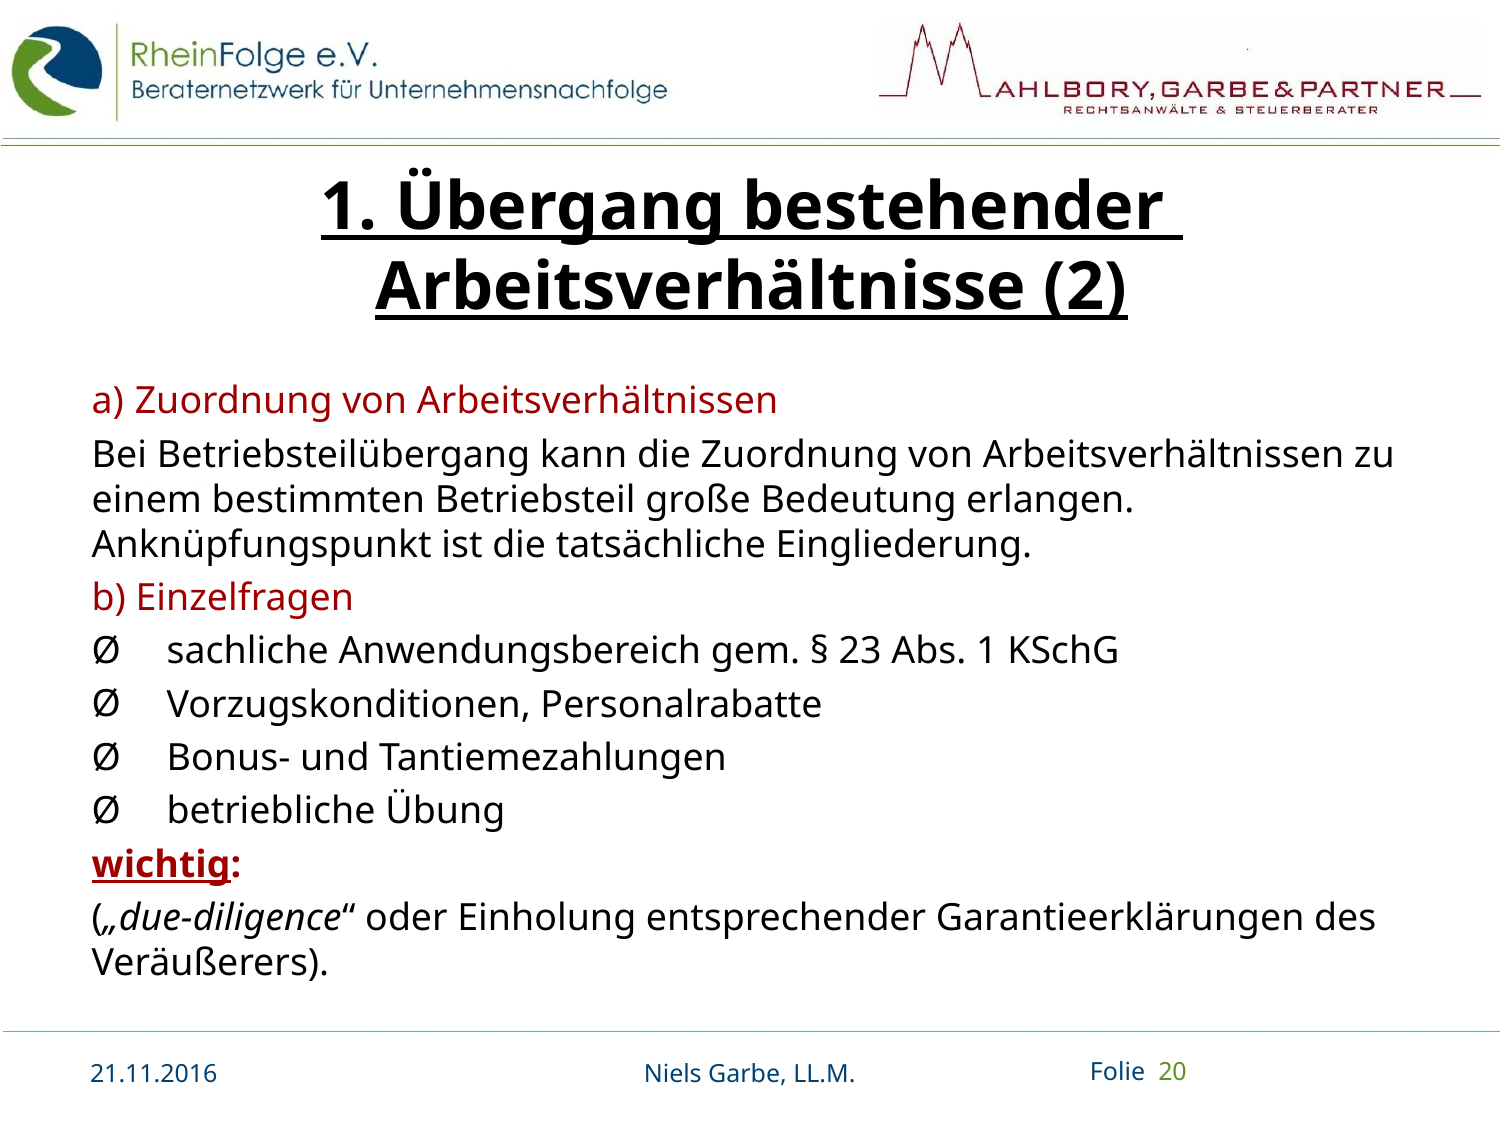

# 1. Übergang bestehender Arbeitsverhältnisse (2)
a) Zuordnung von Arbeitsverhältnissen
Bei Betriebsteilübergang kann die Zuordnung von Arbeitsverhältnissen zu einem bestimmten Betriebsteil große Bedeutung erlangen. Anknüpfungspunkt ist die tatsächliche Eingliederung.
b) Einzelfragen
sachliche Anwendungsbereich gem. § 23 Abs. 1 KSchG
Vorzugskonditionen, Personalrabatte
Bonus- und Tantiemezahlungen
betriebliche Übung
wichtig:
(„due-diligence“ oder Einholung entsprechender Garantieerklärungen des Veräußerers).
21.11.2016
Niels Garbe, LL.M.
Folie